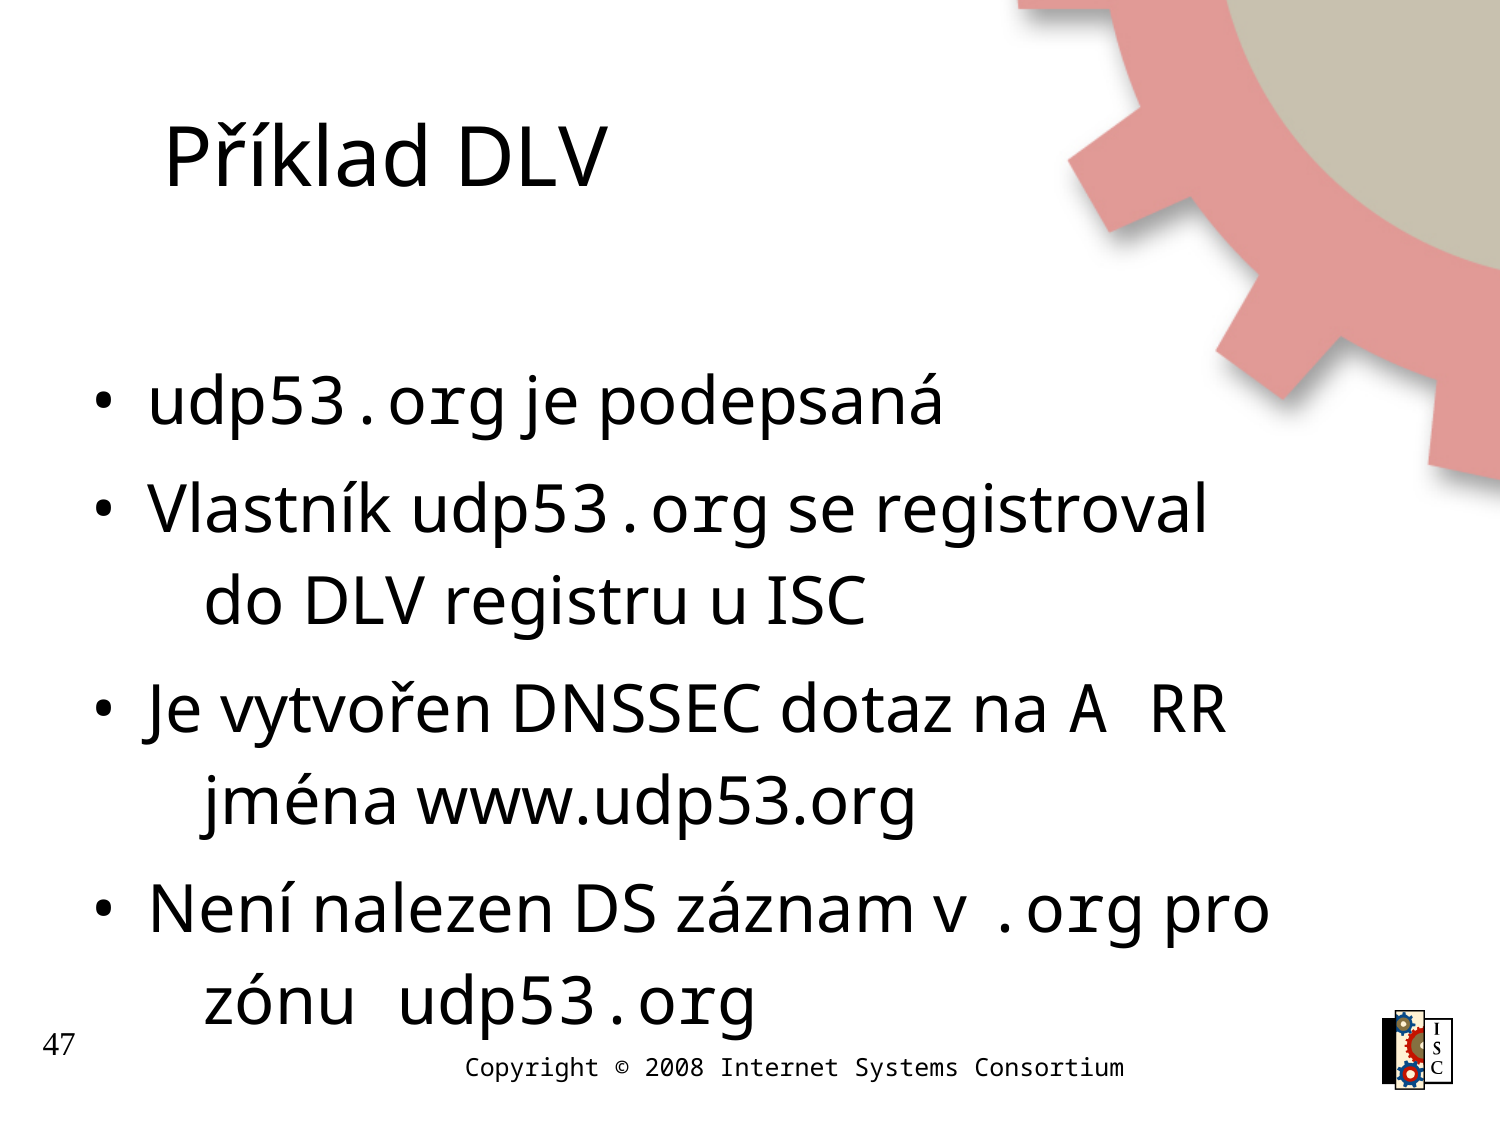

# Příklad DLV
udp53.org je podepsaná
Vlastník udp53.org se registroval do DLV registru u ISC
Je vytvořen DNSSEC dotaz na A RR jména www.udp53.org
Není nalezen DS záznam v .org pro zónu udp53.org